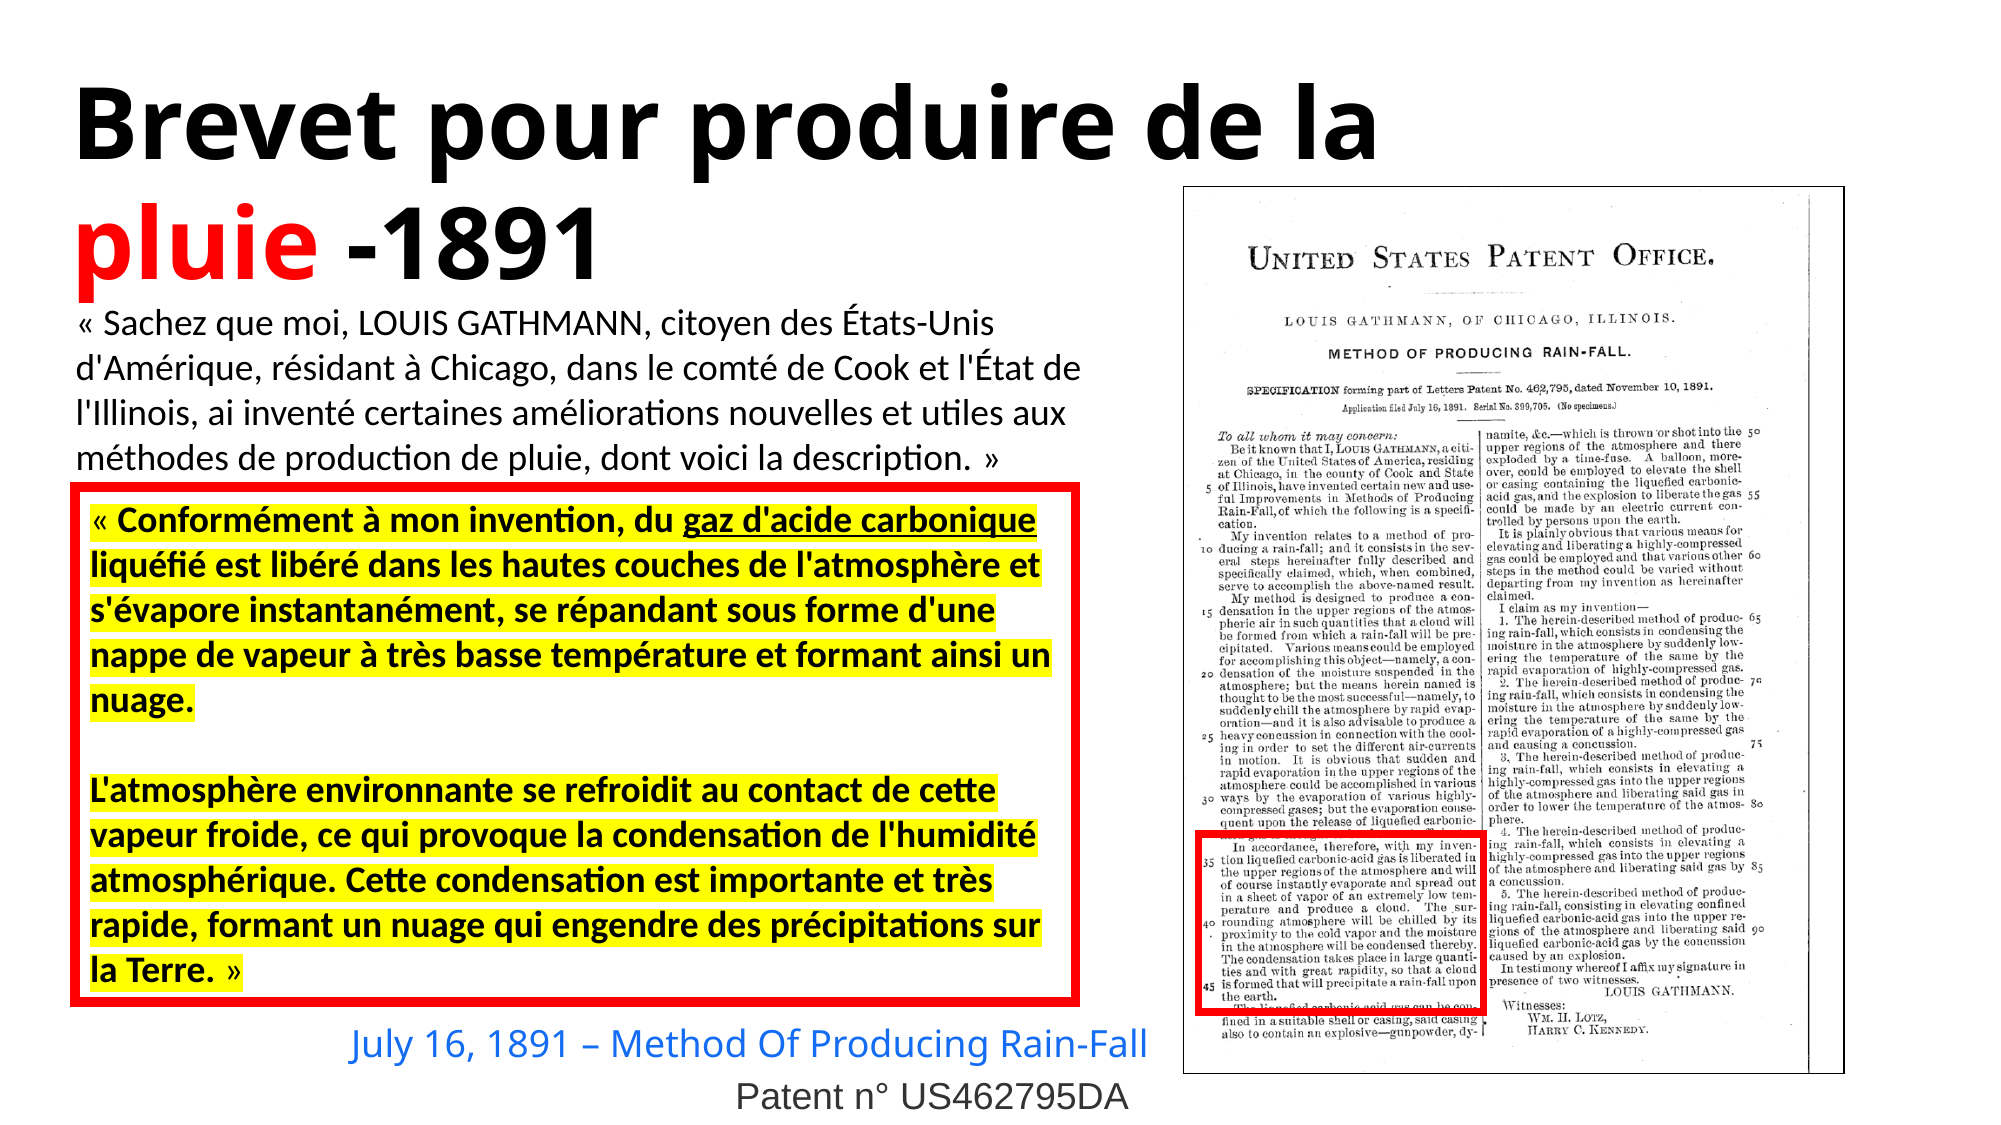

Brevet pour produire de la pluie -1891
« Sachez que moi, LOUIS GATHMANN, citoyen des États-Unis d'Amérique, résidant à Chicago, dans le comté de Cook et l'État de l'Illinois, ai inventé certaines améliorations nouvelles et utiles aux méthodes de production de pluie, dont voici la description. »
« Conformément à mon invention, du gaz d'acide carbonique liquéfié est libéré dans les hautes couches de l'atmosphère et s'évapore instantanément, se répandant sous forme d'une nappe de vapeur à très basse température et formant ainsi un nuage.
L'atmosphère environnante se refroidit au contact de cette vapeur froide, ce qui provoque la condensation de l'humidité atmosphérique. Cette condensation est importante et très rapide, formant un nuage qui engendre des précipitations sur la Terre. »
July 16, 1891 – Method Of Producing Rain-Fall
Patent n° US462795DA